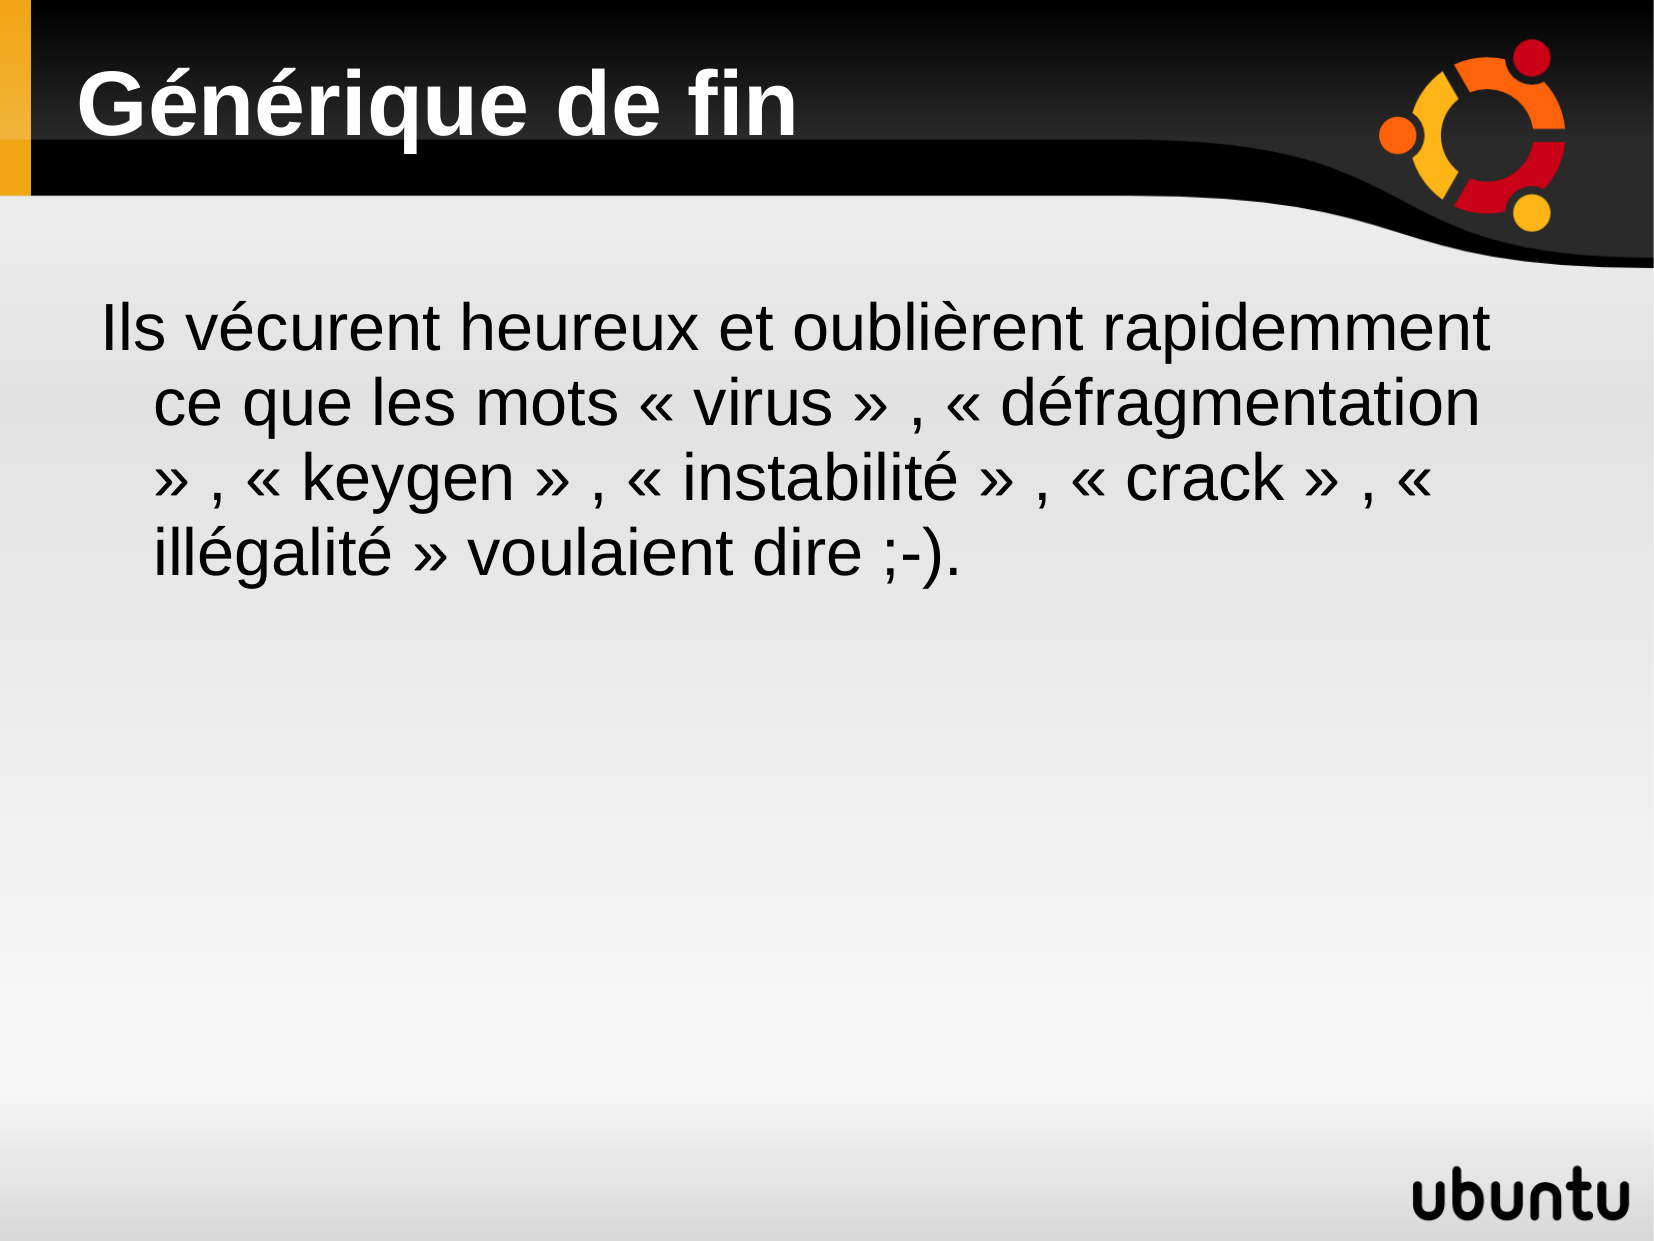

# Générique de fin
Ils vécurent heureux et oublièrent rapidemment ce que les mots « virus » , « défragmentation » , « keygen » , « instabilité » , « crack » , « illégalité » voulaient dire ;-).